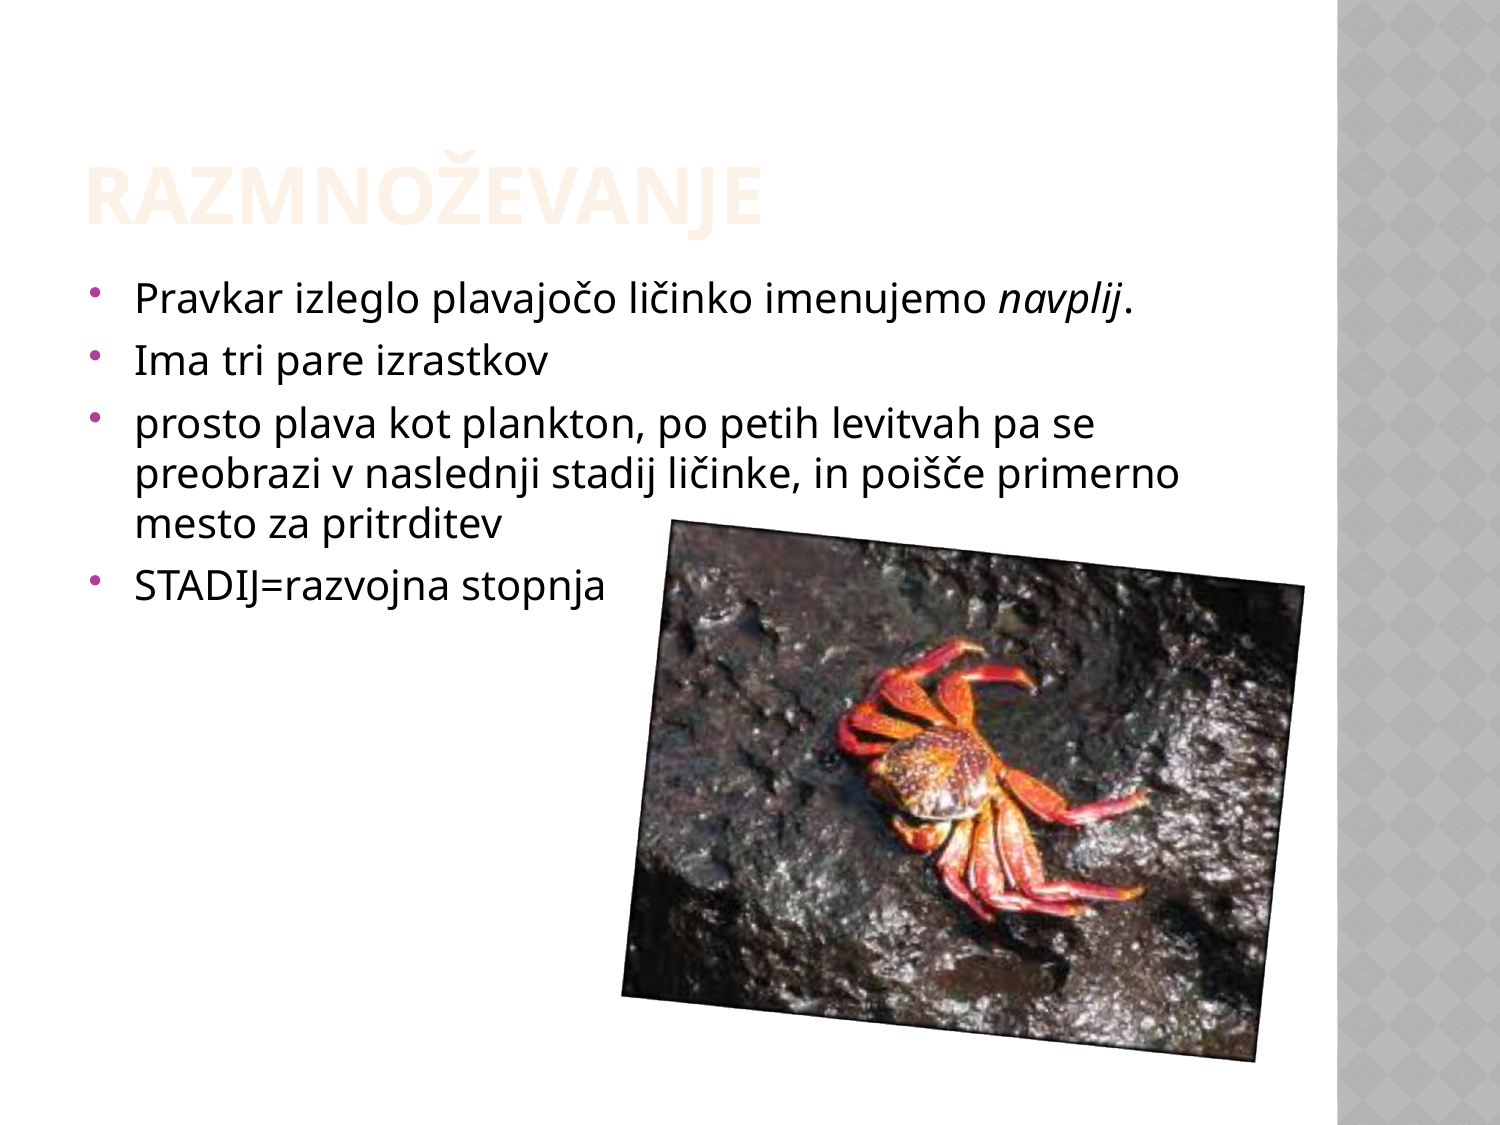

# RAZMNOŽEVANJE
Pravkar izleglo plavajočo ličinko imenujemo navplij.
Ima tri pare izrastkov
prosto plava kot plankton, po petih levitvah pa se preobrazi v naslednji stadij ličinke, in poišče primerno mesto za pritrditev
STADIJ=razvojna stopnja